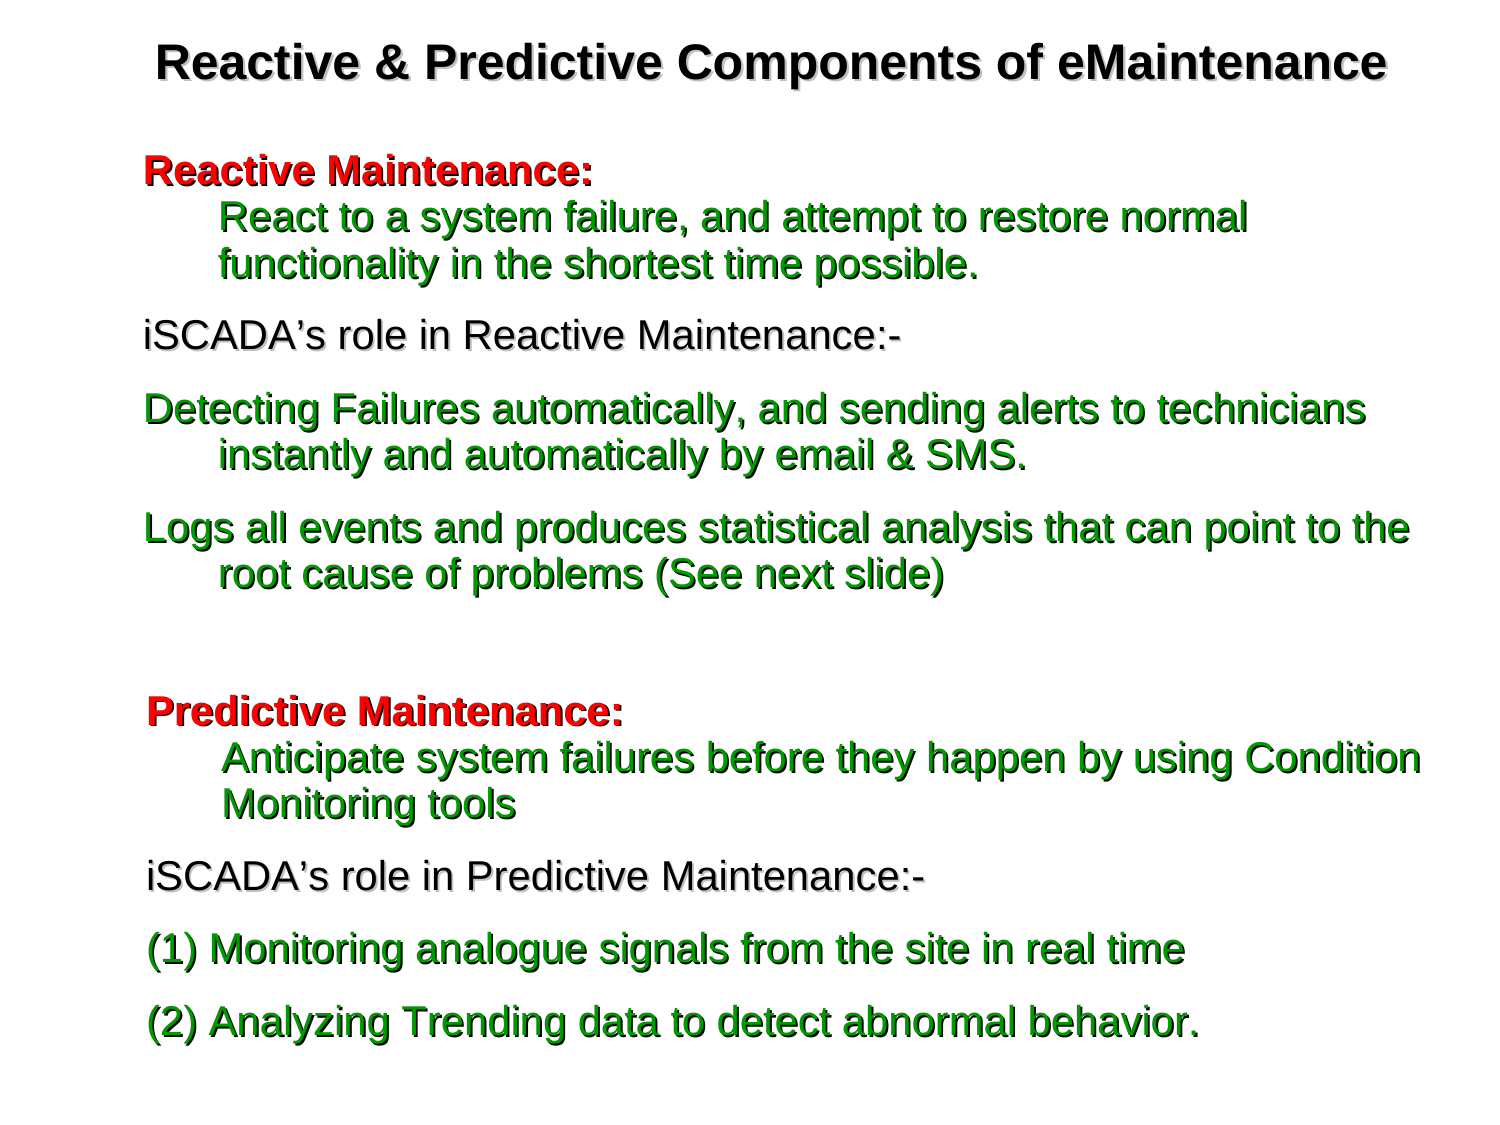

Reactive & Predictive Components of eMaintenance
Reactive Maintenance:
React to a system failure, and attempt to restore normal functionality in the shortest time possible.
iSCADA’s role in Reactive Maintenance:-
Detecting Failures automatically, and sending alerts to technicians instantly and automatically by email & SMS.
Logs all events and produces statistical analysis that can point to the root cause of problems (See next slide)
Predictive Maintenance:
Anticipate system failures before they happen by using Condition Monitoring tools
iSCADA’s role in Predictive Maintenance:-
(1) Monitoring analogue signals from the site in real time
(2) Analyzing Trending data to detect abnormal behavior.